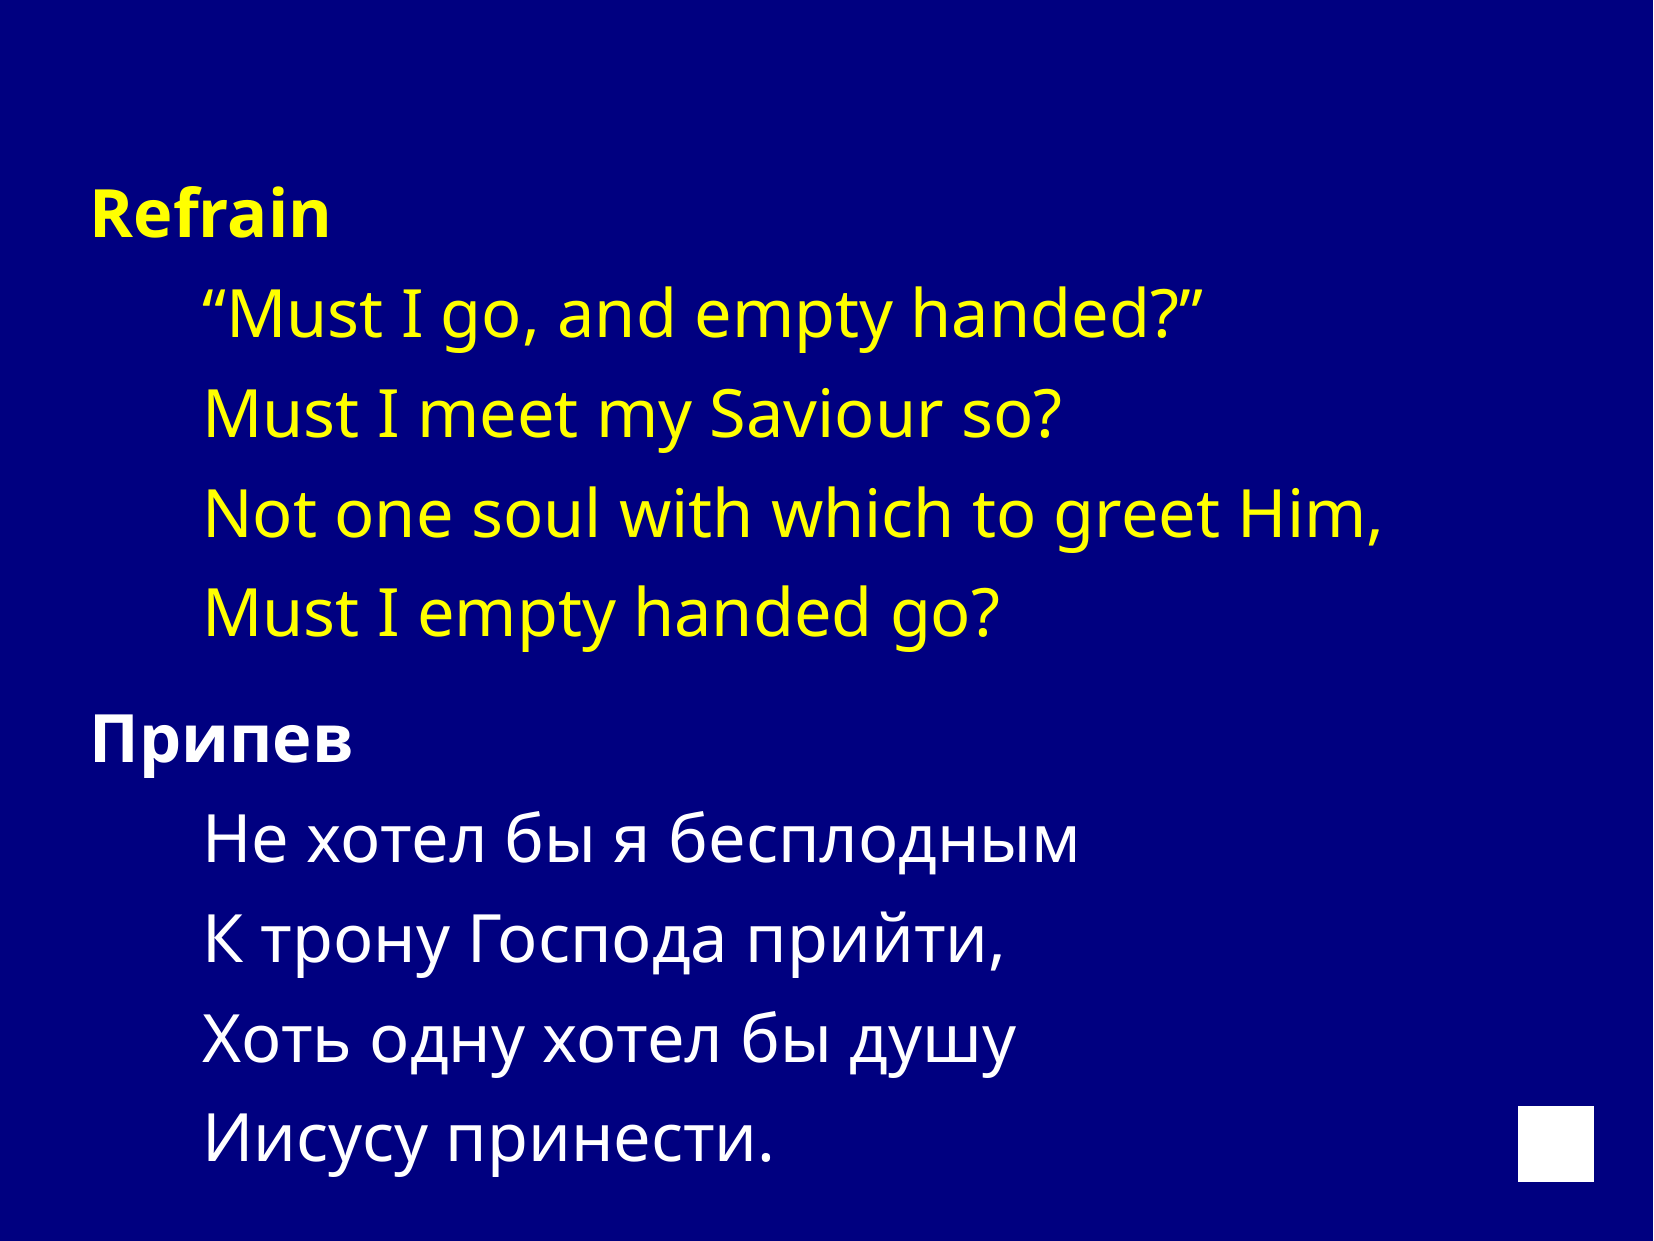

Refrain
	“Must I go, and empty handed?”
	Must I meet my Saviour so?
	Not one soul with which to greet Him,
	Must I empty handed go?
Припев
	Не хотел бы я бесплодным
	К трону Господа прийти,
	Хоть одну хотел бы душу
	Иисусу принести.